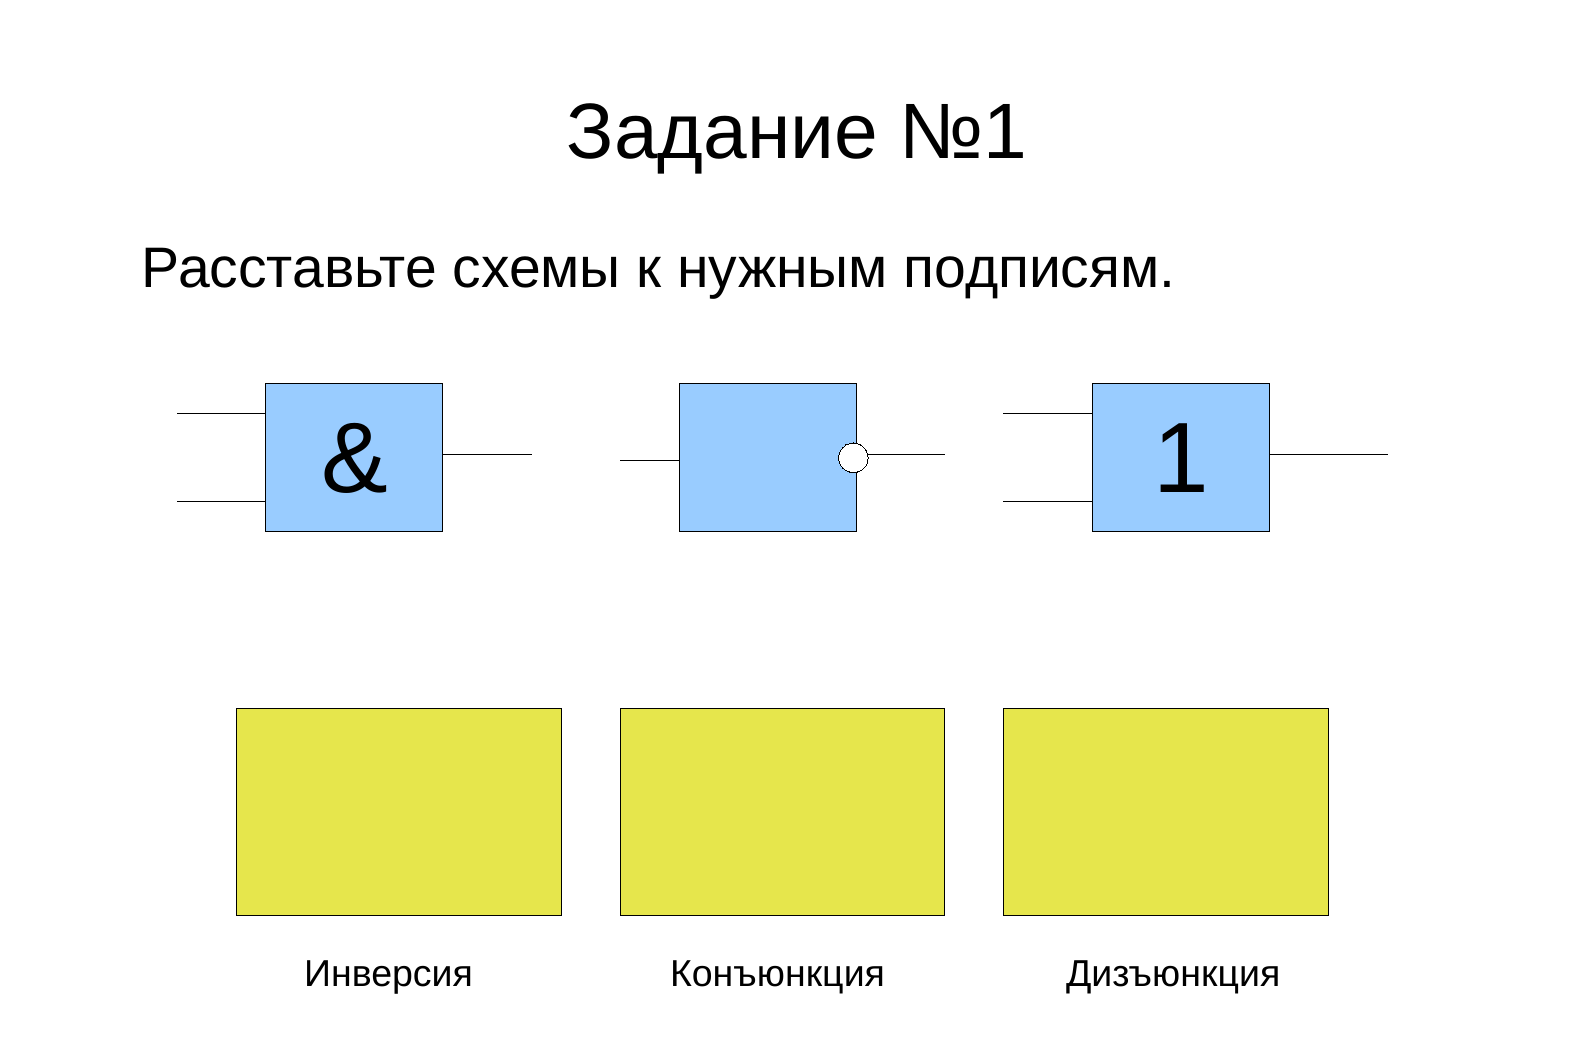

# Задание №1
Расставьте схемы к нужным подписям.
&
1
Инверсия
Конъюнкция
Дизъюнкция